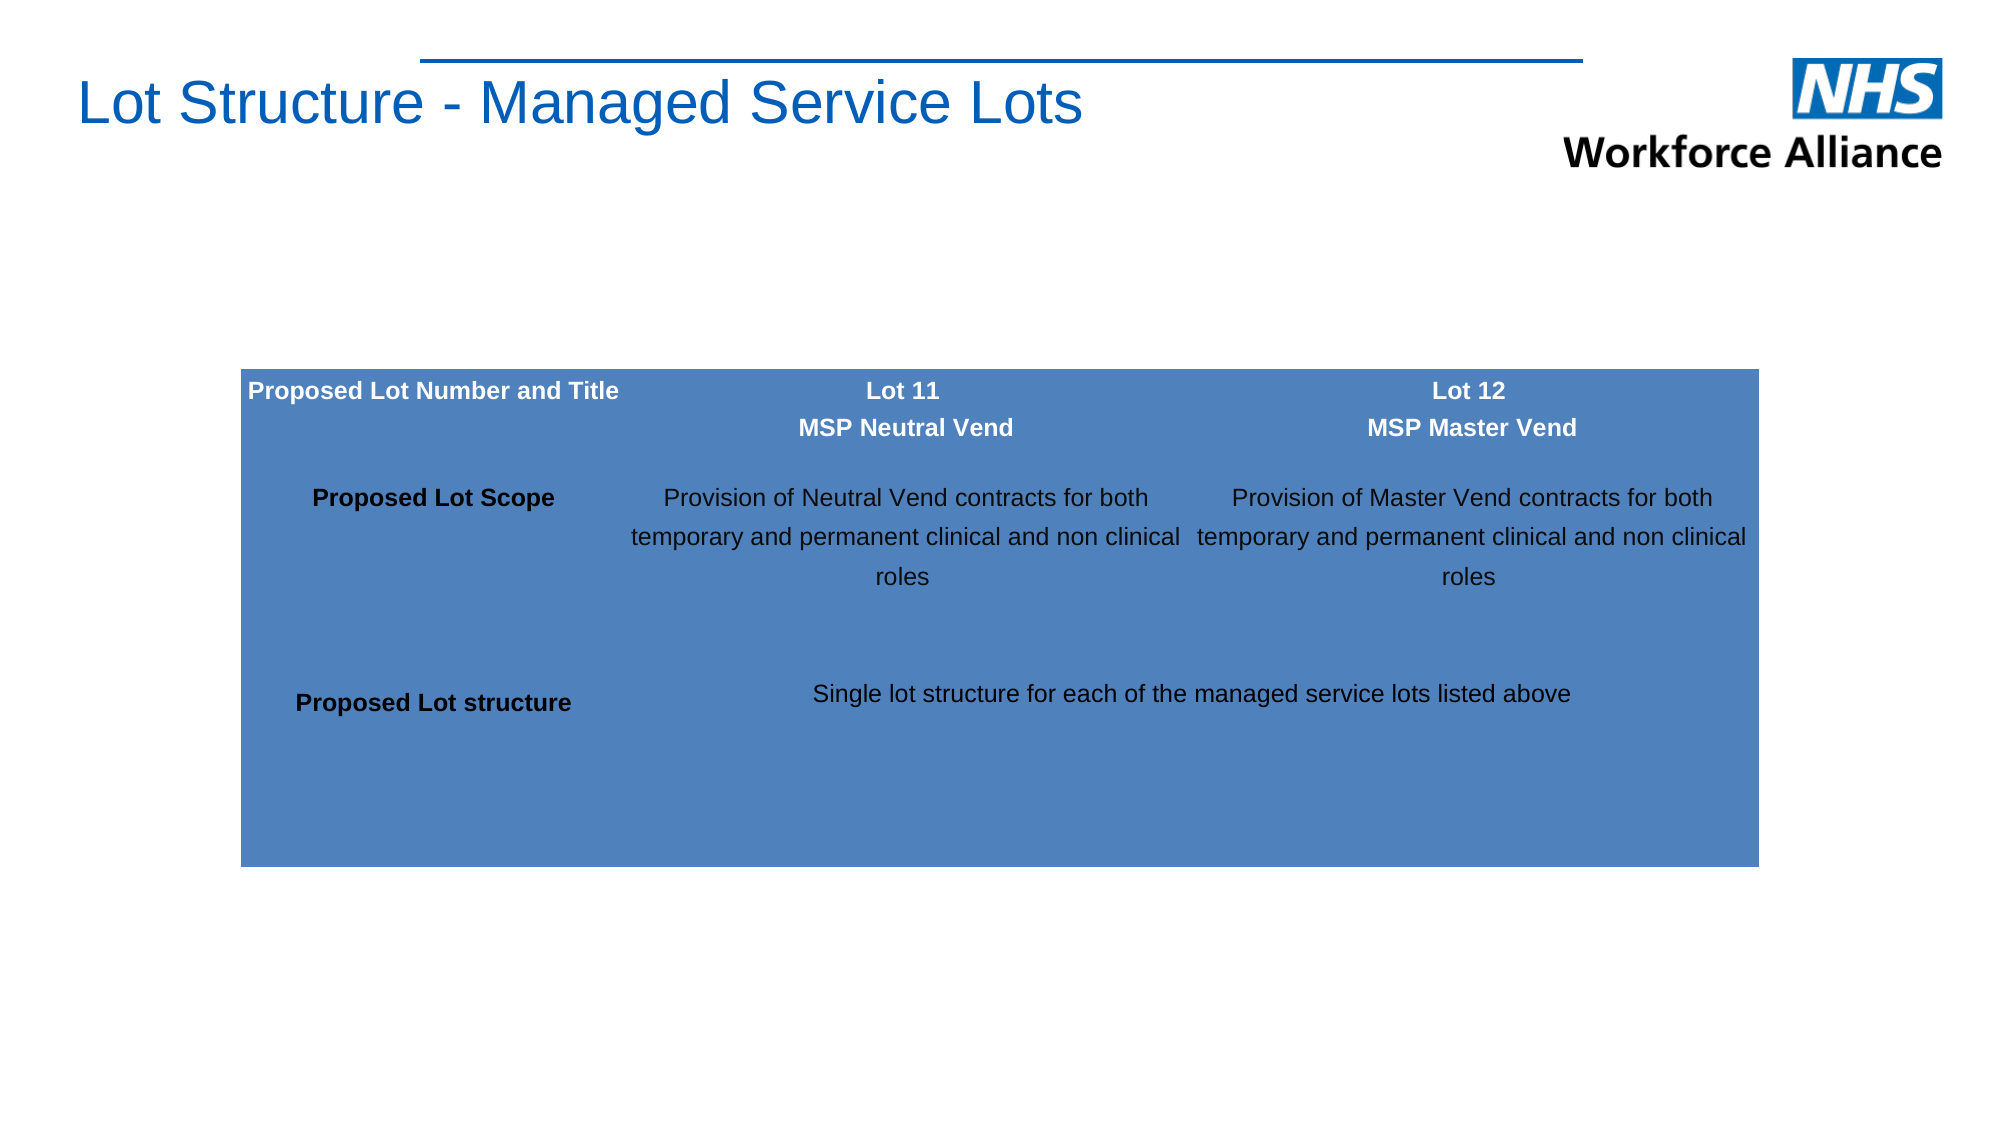

# Lot Structure - Managed Service Lots
| Proposed Lot Number and Title | Lot 11 MSP Neutral Vend | Lot 12 MSP Master Vend |
| --- | --- | --- |
| Proposed Lot Scope | Provision of Neutral Vend contracts for both temporary and permanent clinical and non clinical roles | Provision of Master Vend contracts for both temporary and permanent clinical and non clinical roles |
| Proposed Lot structure | Single lot structure for each of the managed service lots listed above | |